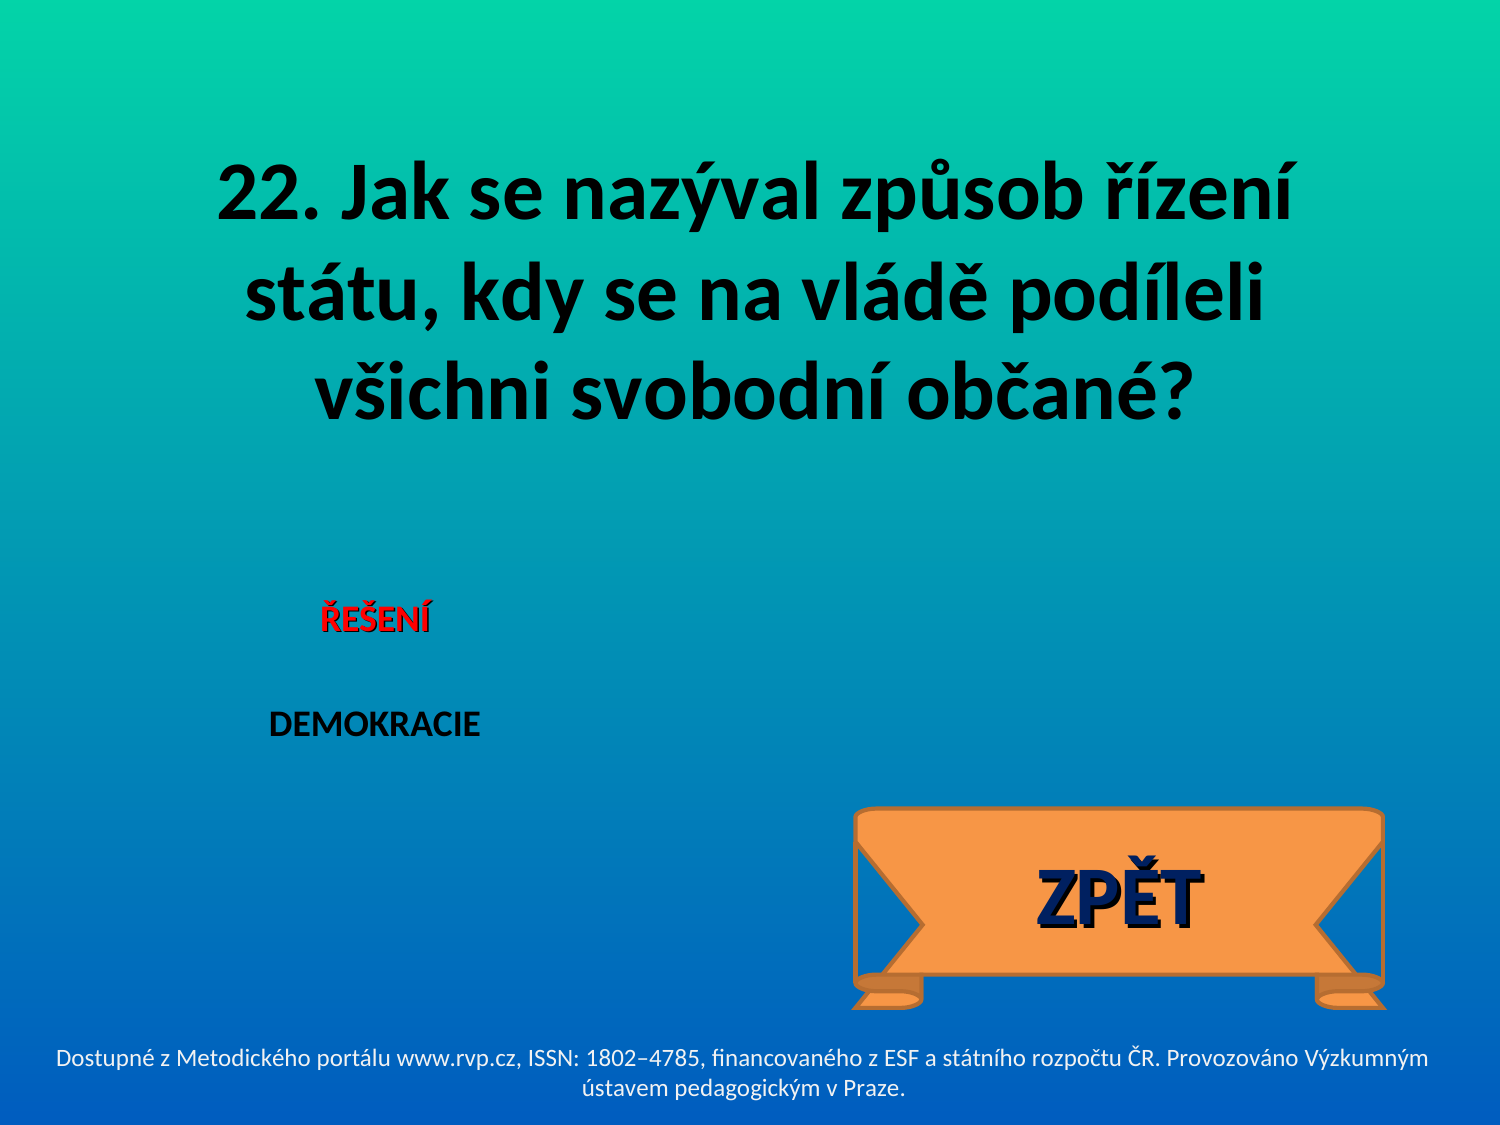

22. Jak se nazýval způsob řízení státu, kdy se na vládě podíleli všichni svobodní občané?
ŘEŠENÍ
DEMOKRACIE
ZPĚT
Dostupné z Metodického portálu www.rvp.cz, ISSN: 1802–4785, financovaného z ESF a státního rozpočtu ČR. Provozováno Výzkumným ústavem pedagogickým v Praze.